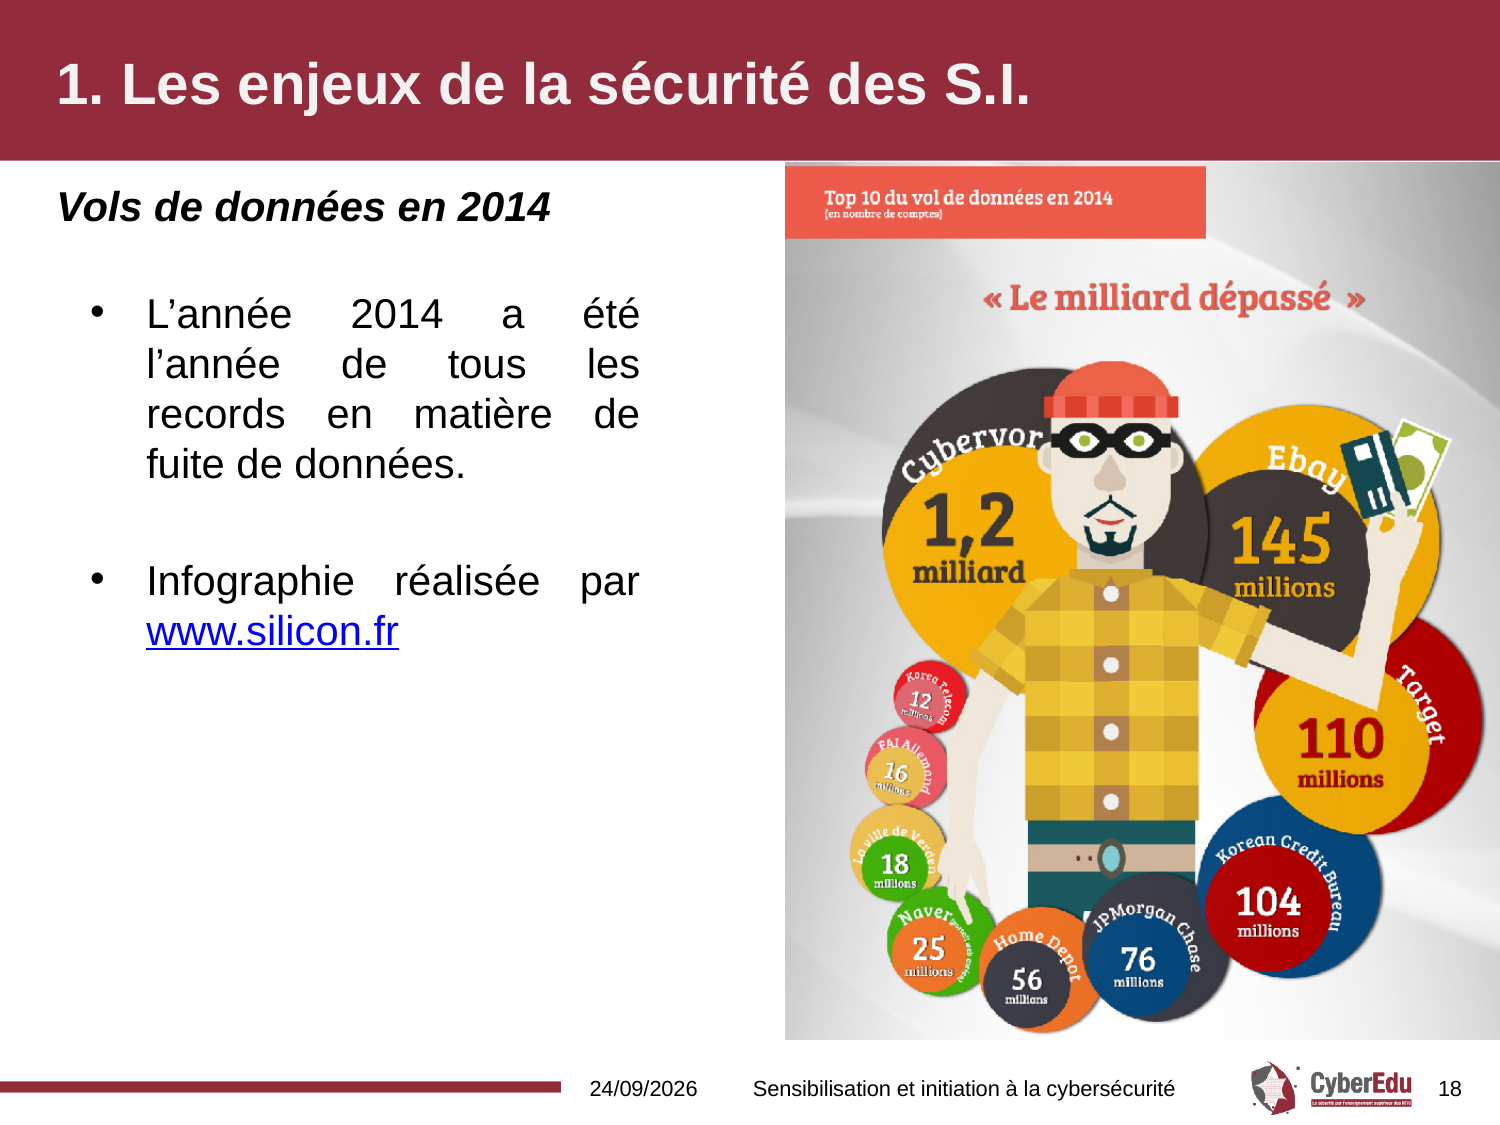

# 1. Les enjeux de la sécurité des S.I.
Vols de données en 2014
L’année 2014 a été l’année de tous les records en matière de fuite de données.
Infographie réalisée par www.silicon.fr
Sensibilisation et initiation à la cybersécurité